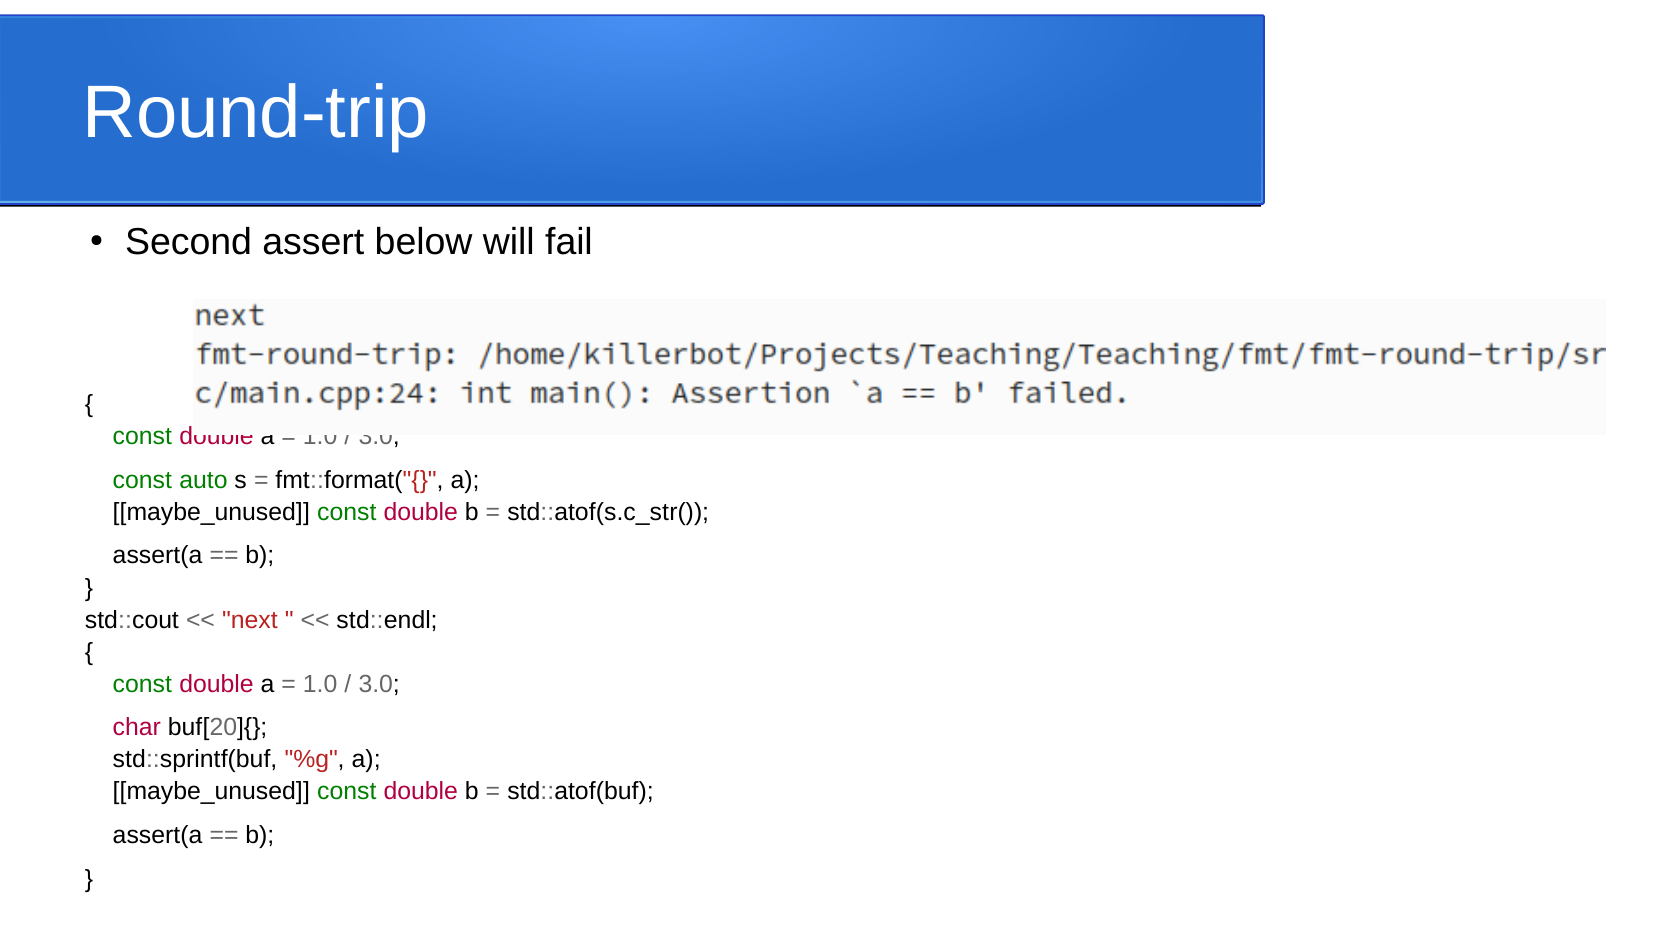

# Round-trip
Second assert below will fail
 {
 const double a = 1.0 / 3.0;
 const auto s = fmt::format("{}", a);
 [[maybe_unused]] const double b = std::atof(s.c_str());
 assert(a == b);
 }
 std::cout << "next " << std::endl;
 {
 const double a = 1.0 / 3.0;
 char buf[20]{};
 std::sprintf(buf, "%g", a);
 [[maybe_unused]] const double b = std::atof(buf);
 assert(a == b);
 }